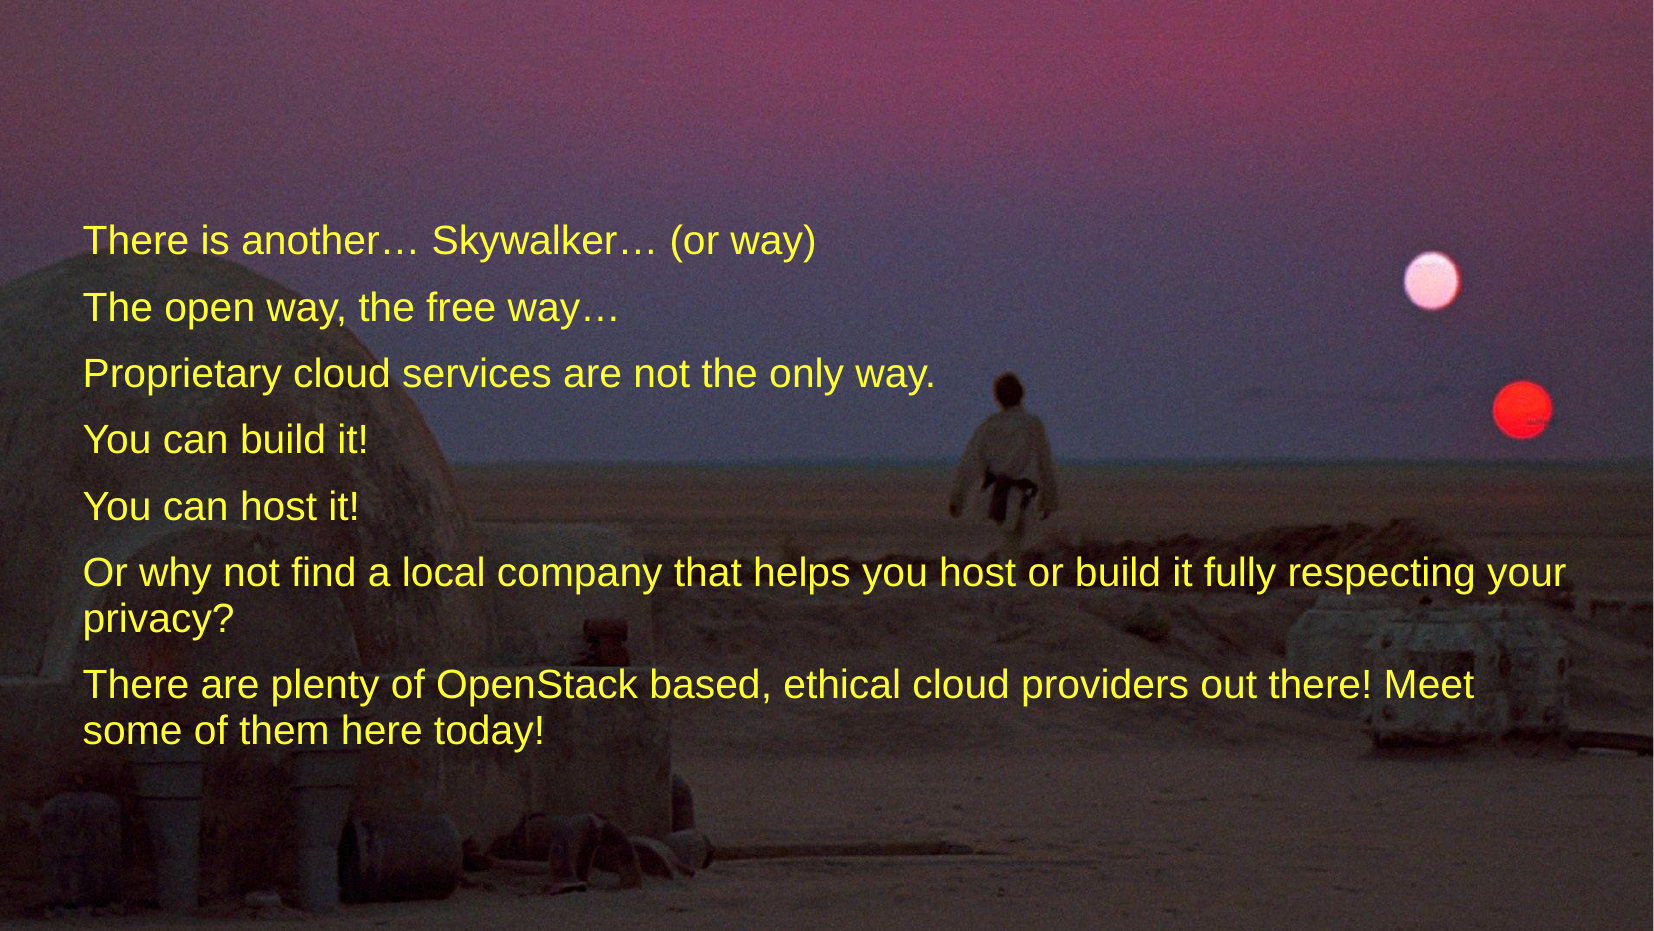

#
There is another… Skywalker… (or way)
The open way, the free way…
Proprietary cloud services are not the only way.
You can build it!
You can host it!
Or why not find a local company that helps you host or build it fully respecting your privacy?
There are plenty of OpenStack based, ethical cloud providers out there! Meet some of them here today!